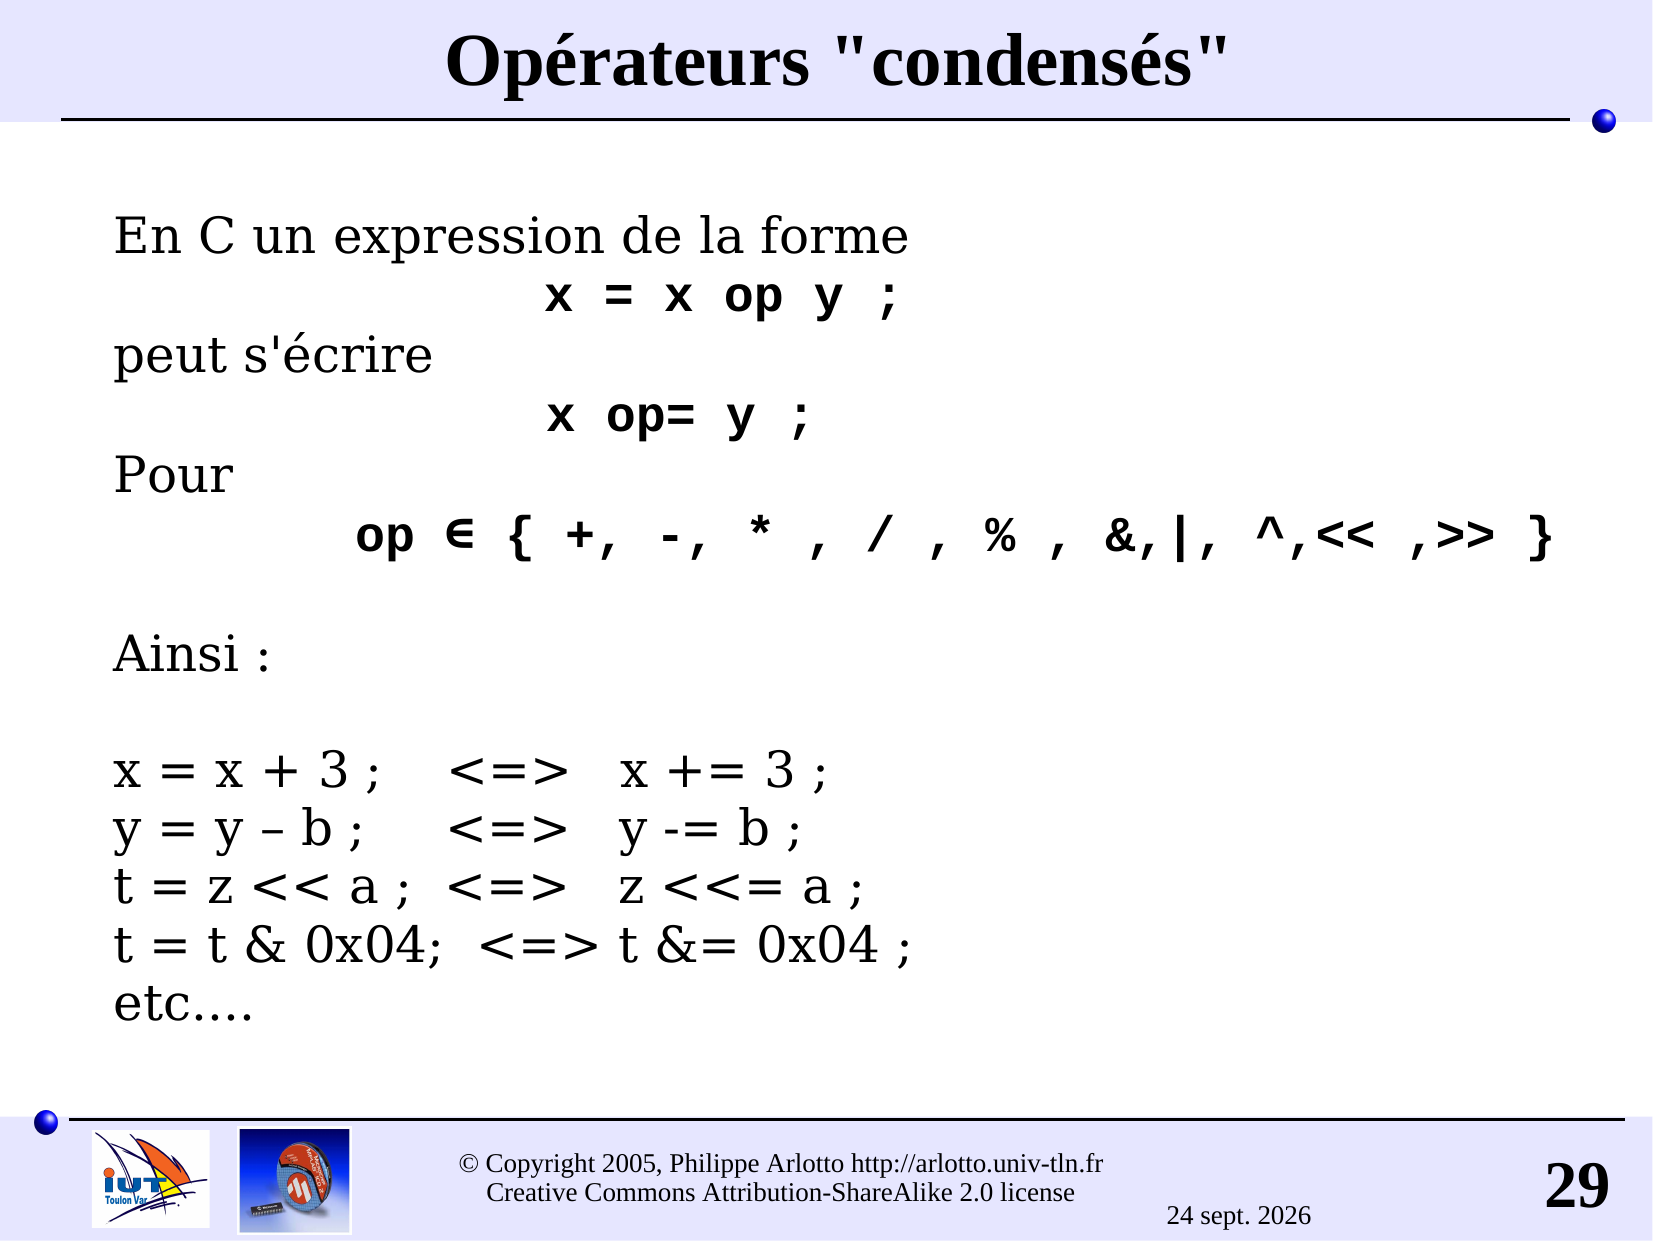

# Opérateurs "condensés"
En C un expression de la forme
 x = x op y ;
peut s'écrire
 x op= y ;
Pour
 op ∈ { +, -, * , / , % , &,|, ^,<< ,>> }
Ainsi :
x = x + 3 ; <=> x += 3 ;
y = y – b ; <=> y -= b ;
t = z << a ; <=> z <<= a ;
t = t & 0x04; <=> t &= 0x04 ;
etc....